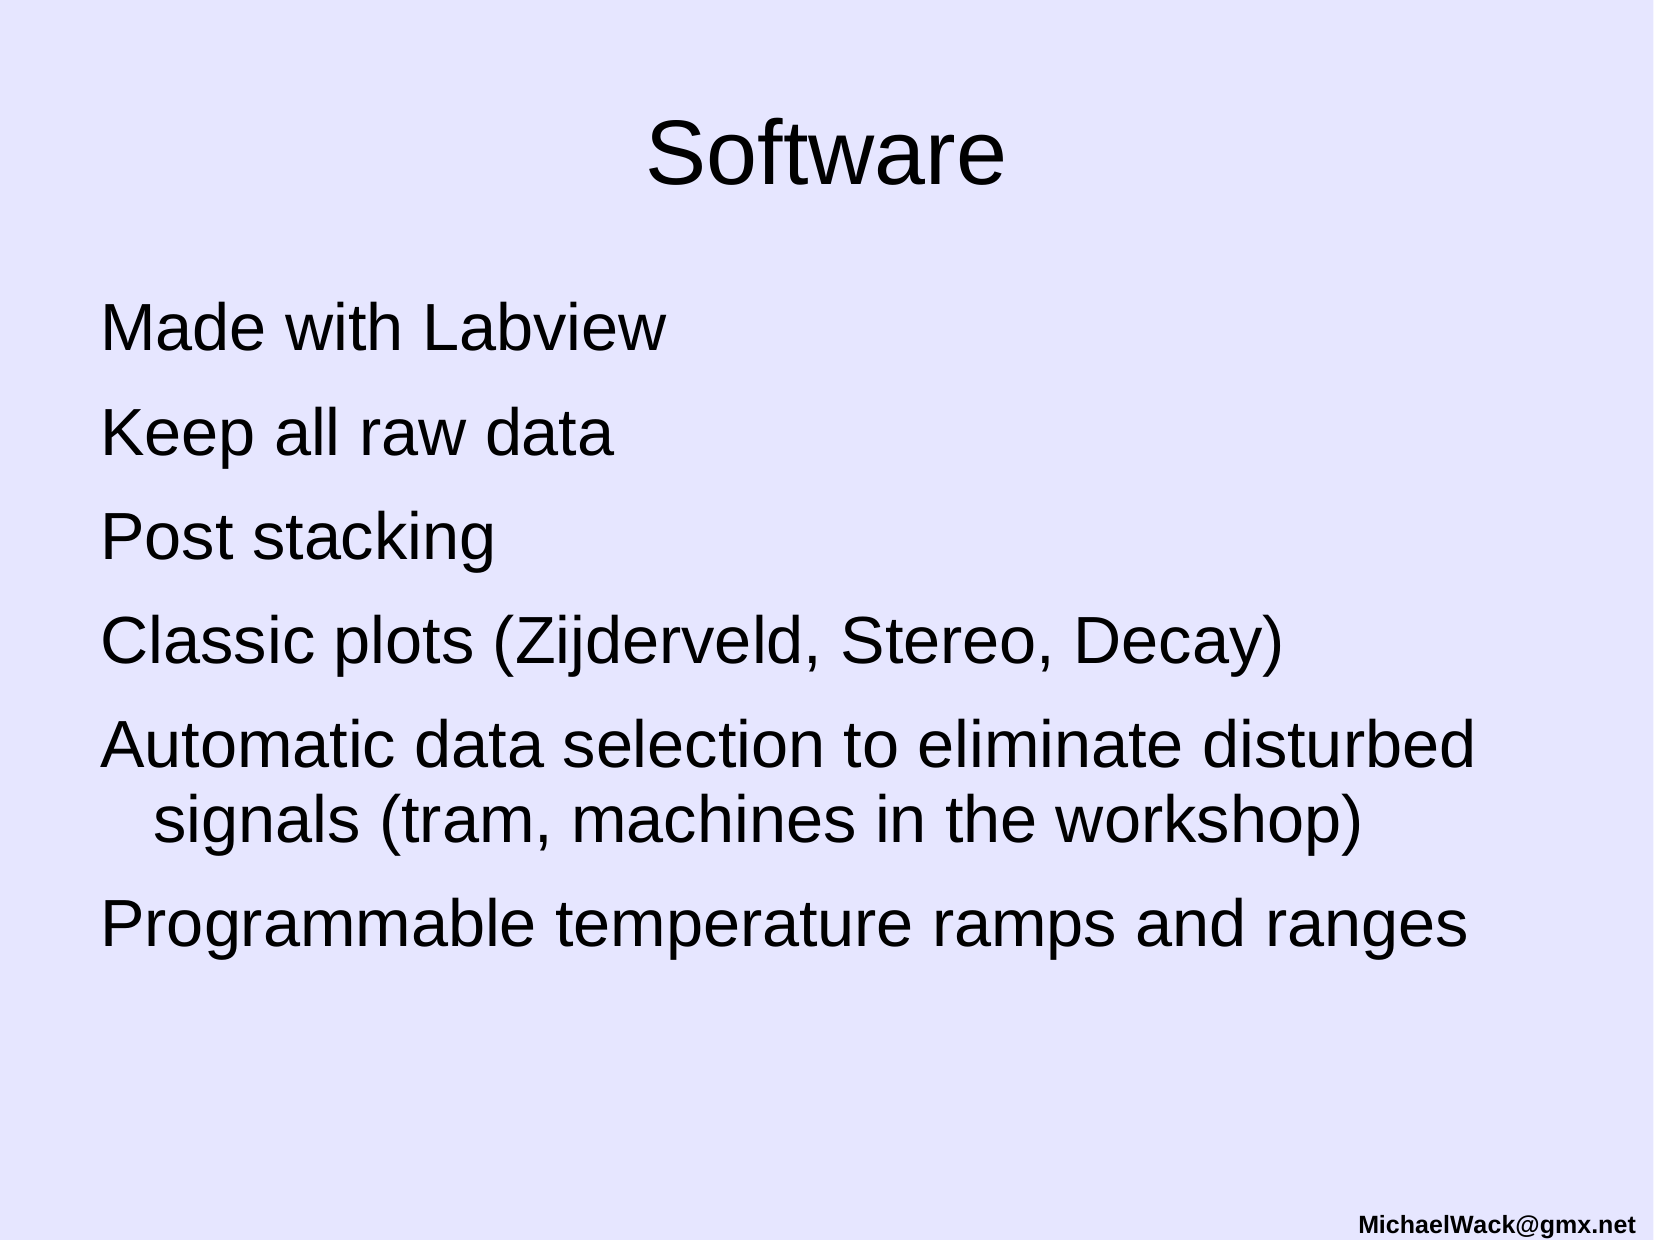

# Software
Made with Labview
Keep all raw data
Post stacking
Classic plots (Zijderveld, Stereo, Decay)
Automatic data selection to eliminate disturbed signals (tram, machines in the workshop)
Programmable temperature ramps and ranges